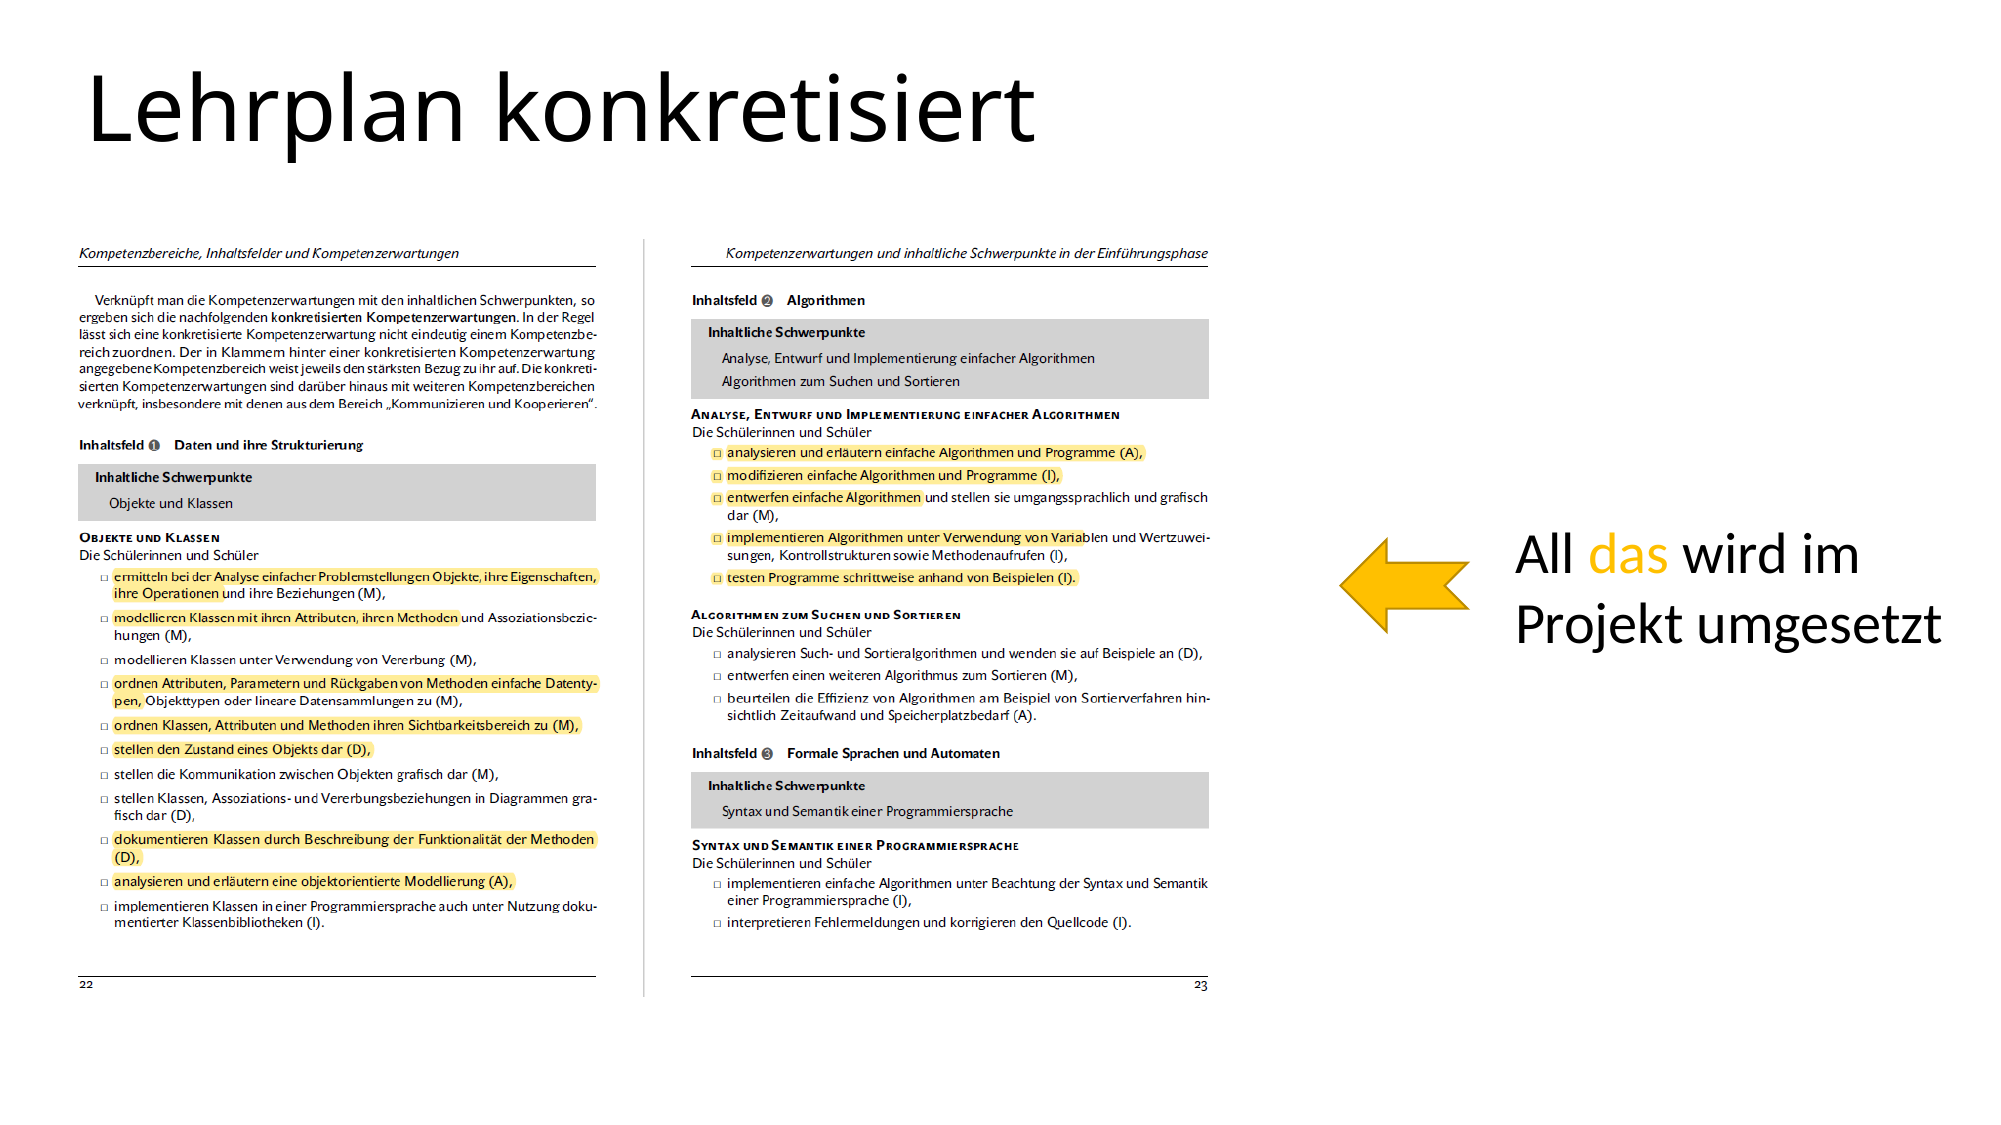

# Lehrplan konkretisiert
All das wird im Projekt umgesetzt